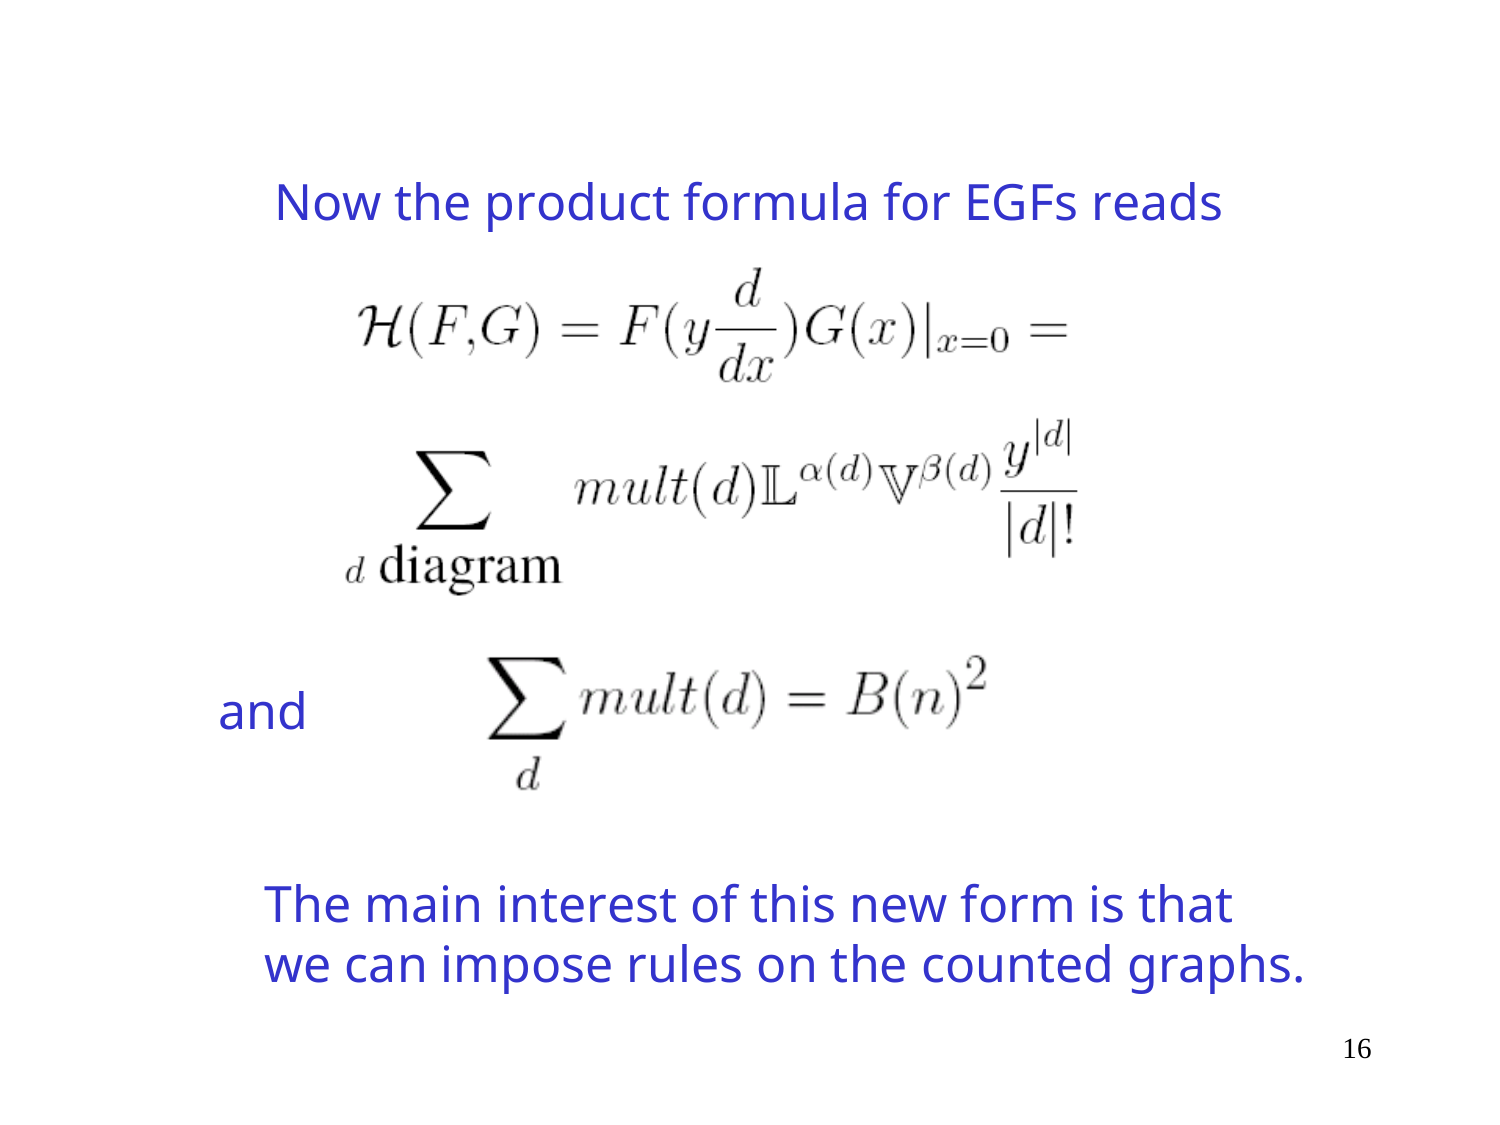

Now the product formula for EGFs reads
and
The main interest of this new form is that
we can impose rules on the counted graphs.
16